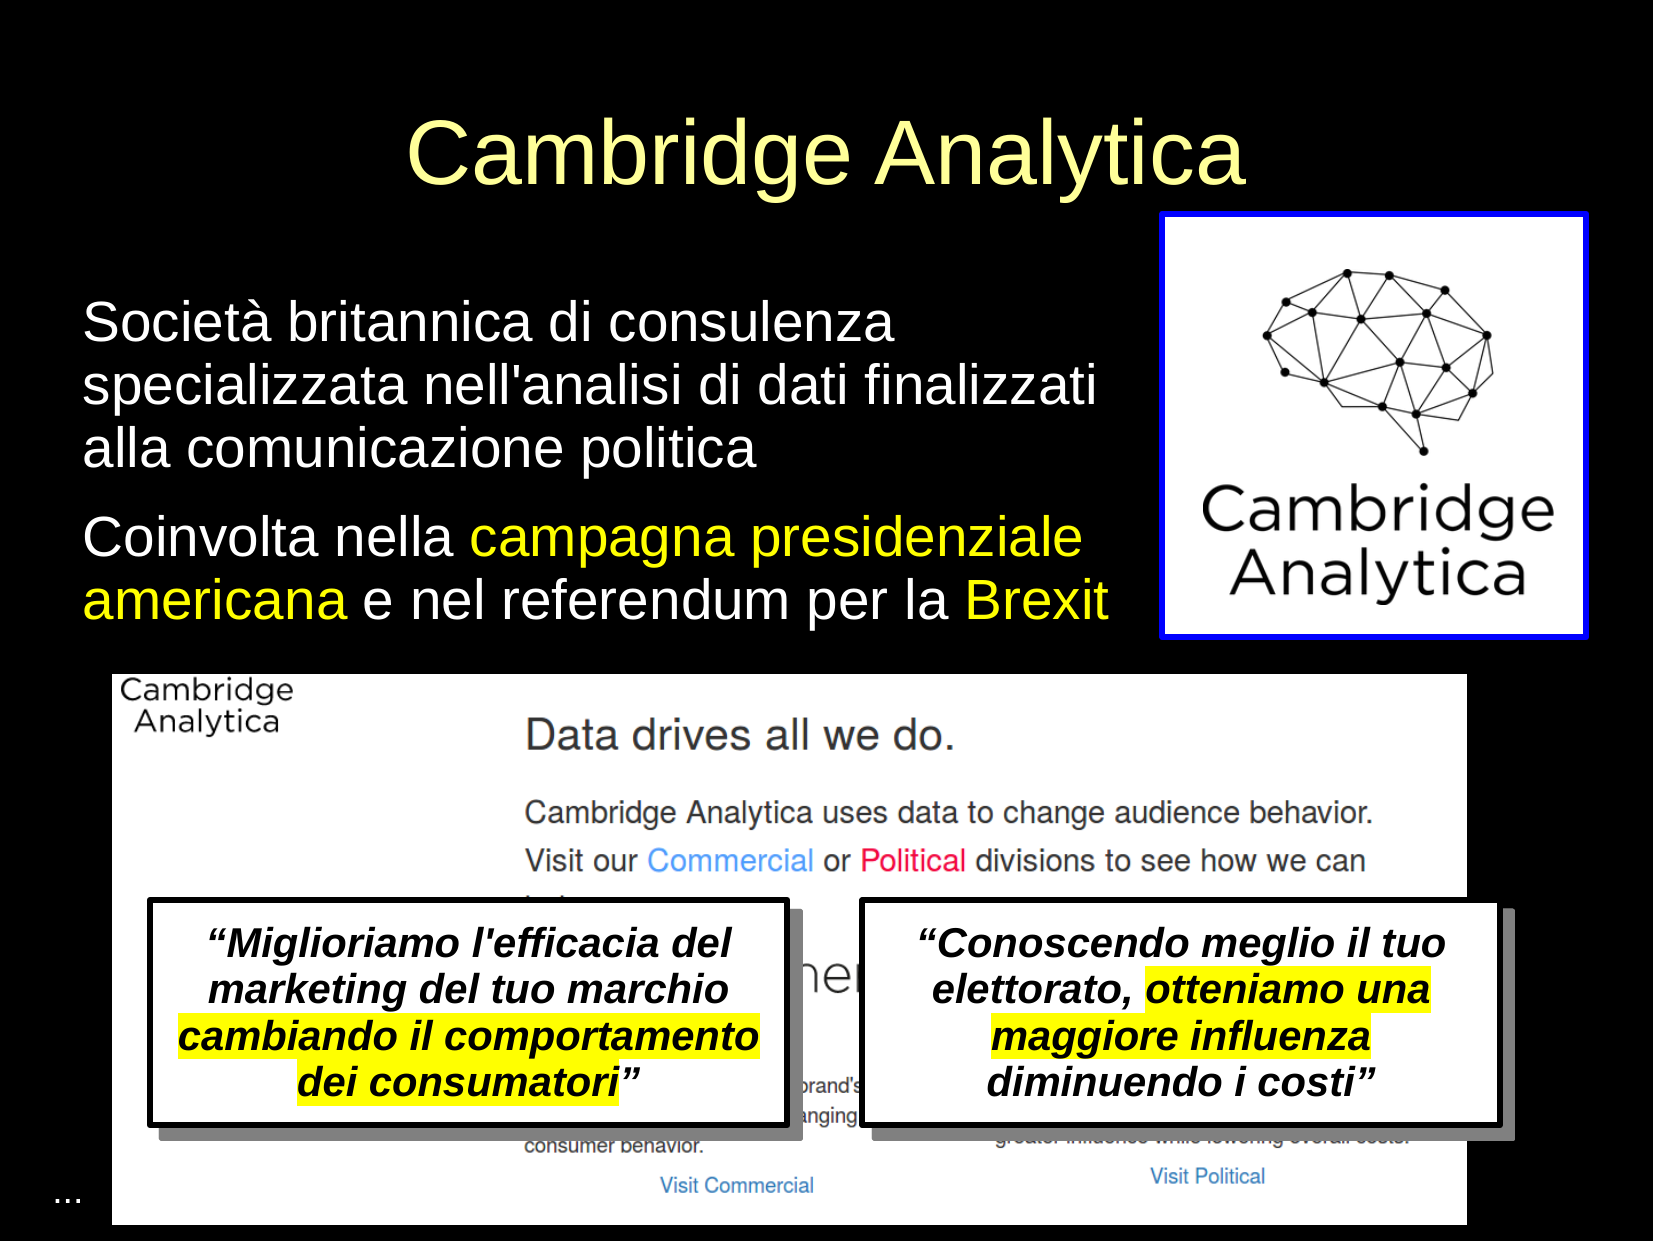

# Cambridge Analytica
Società britannica di consulenza specializzata nell'analisi di dati finalizzati alla comunicazione politica
Coinvolta nella campagna presidenziale americana e nel referendum per la Brexit
“Miglioriamo l'efficacia del marketing del tuo marchio cambiando il comportamento dei consumatori”
“Conoscendo meglio il tuo elettorato, otteniamo una maggiore influenza diminuendo i costi”
...